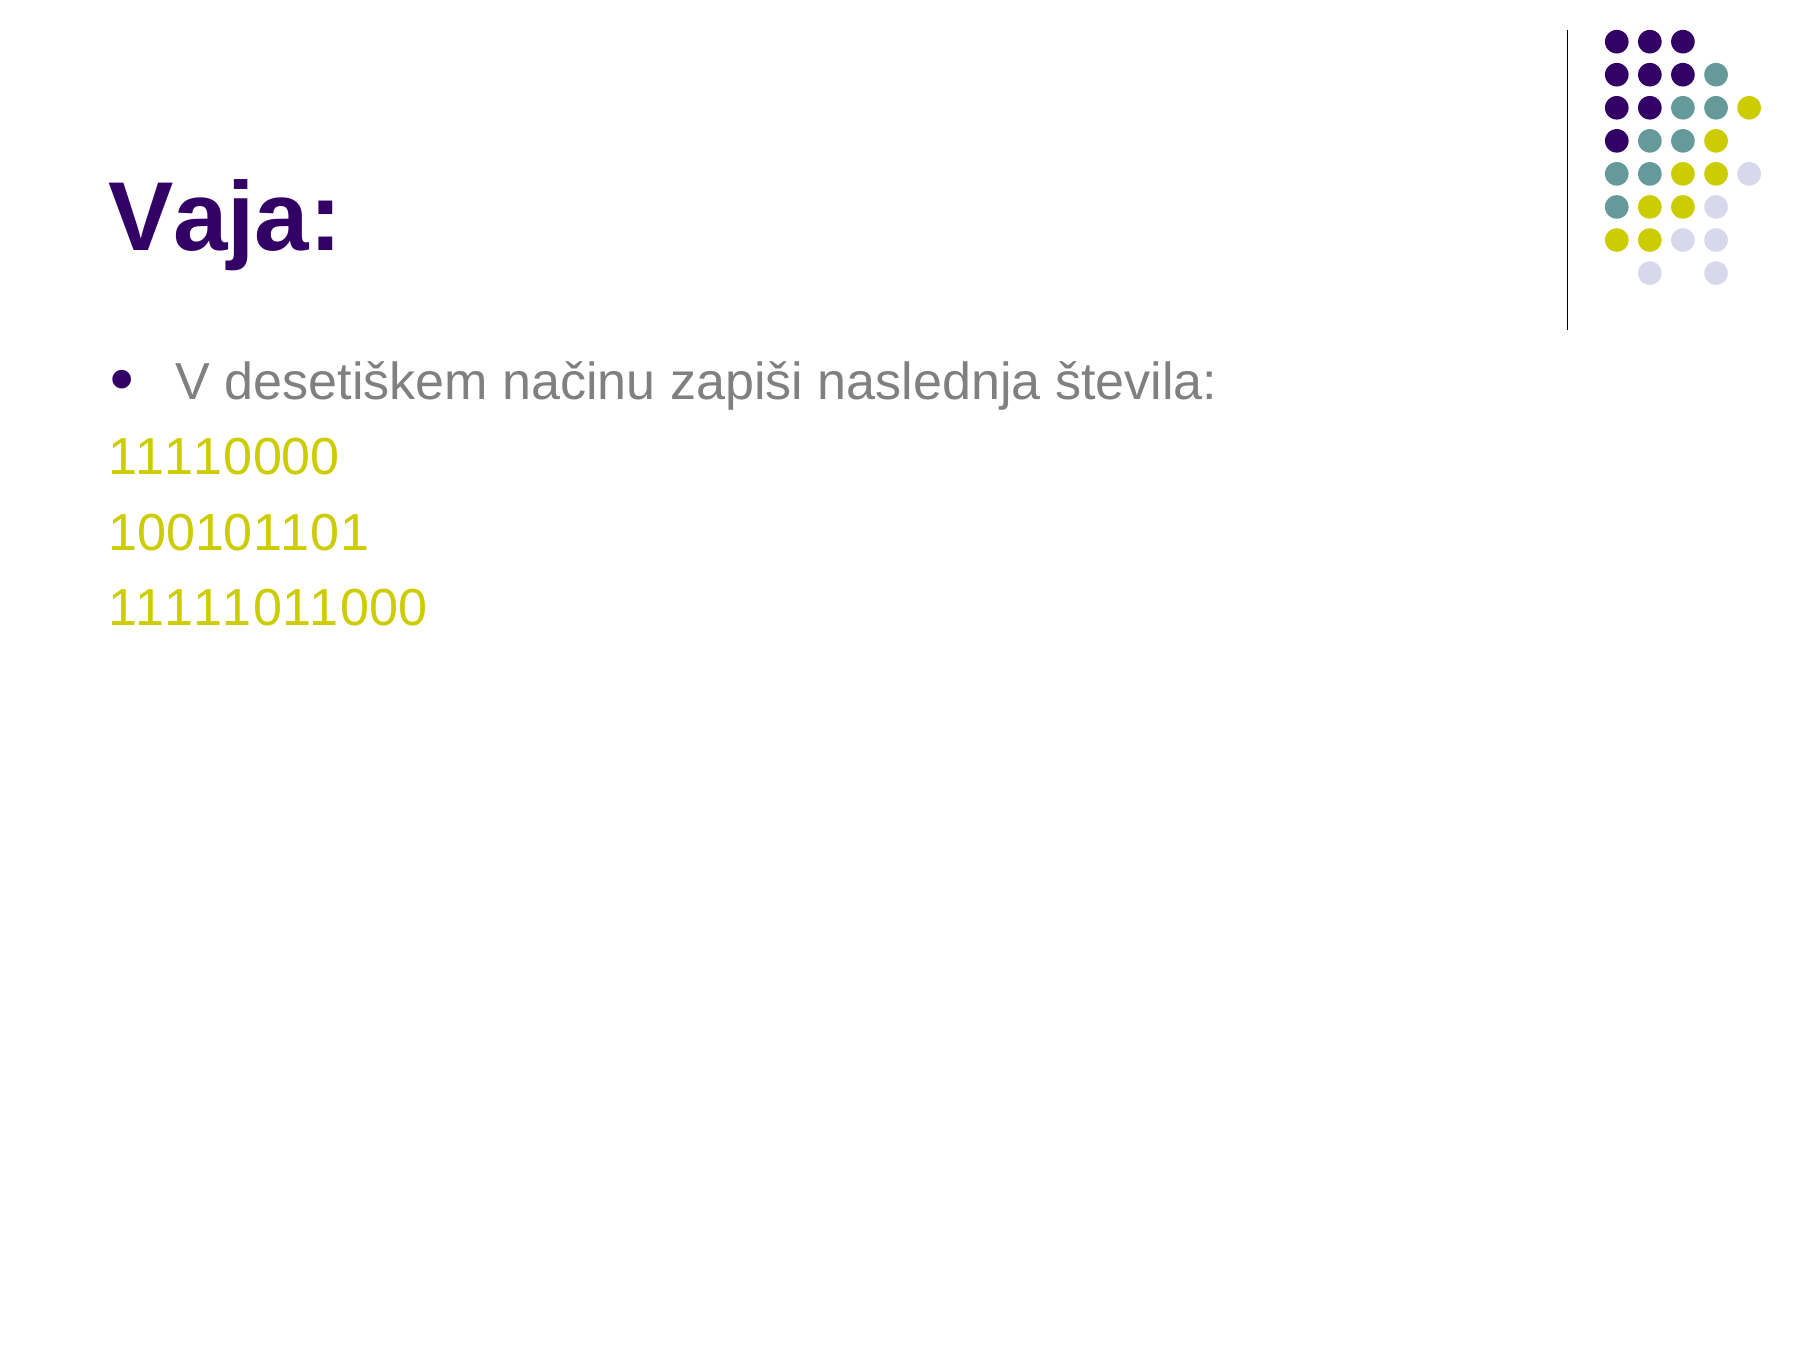

# Vaja:
V desetiškem načinu zapiši naslednja števila:
11110000
100101101
11111011000